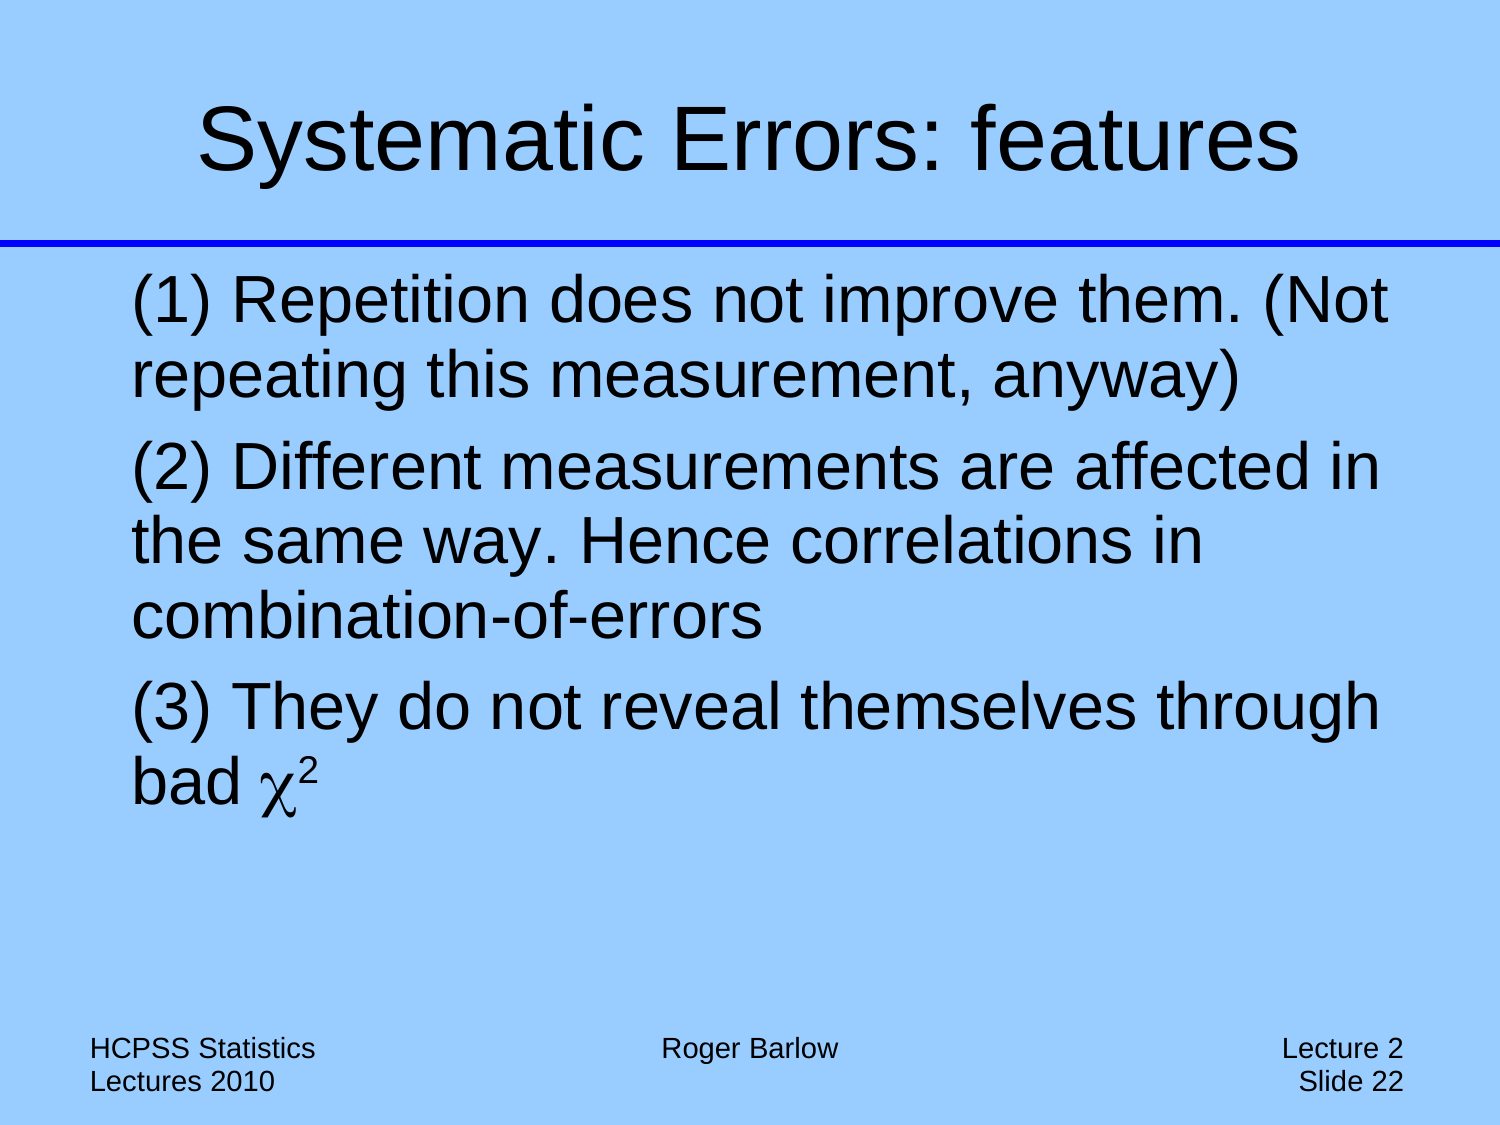

# Systematic Errors: features
(1) Repetition does not improve them. (Not repeating this measurement, anyway)
(2) Different measurements are affected in the same way. Hence correlations in combination-of-errors
(3) They do not reveal themselves through bad 2
22